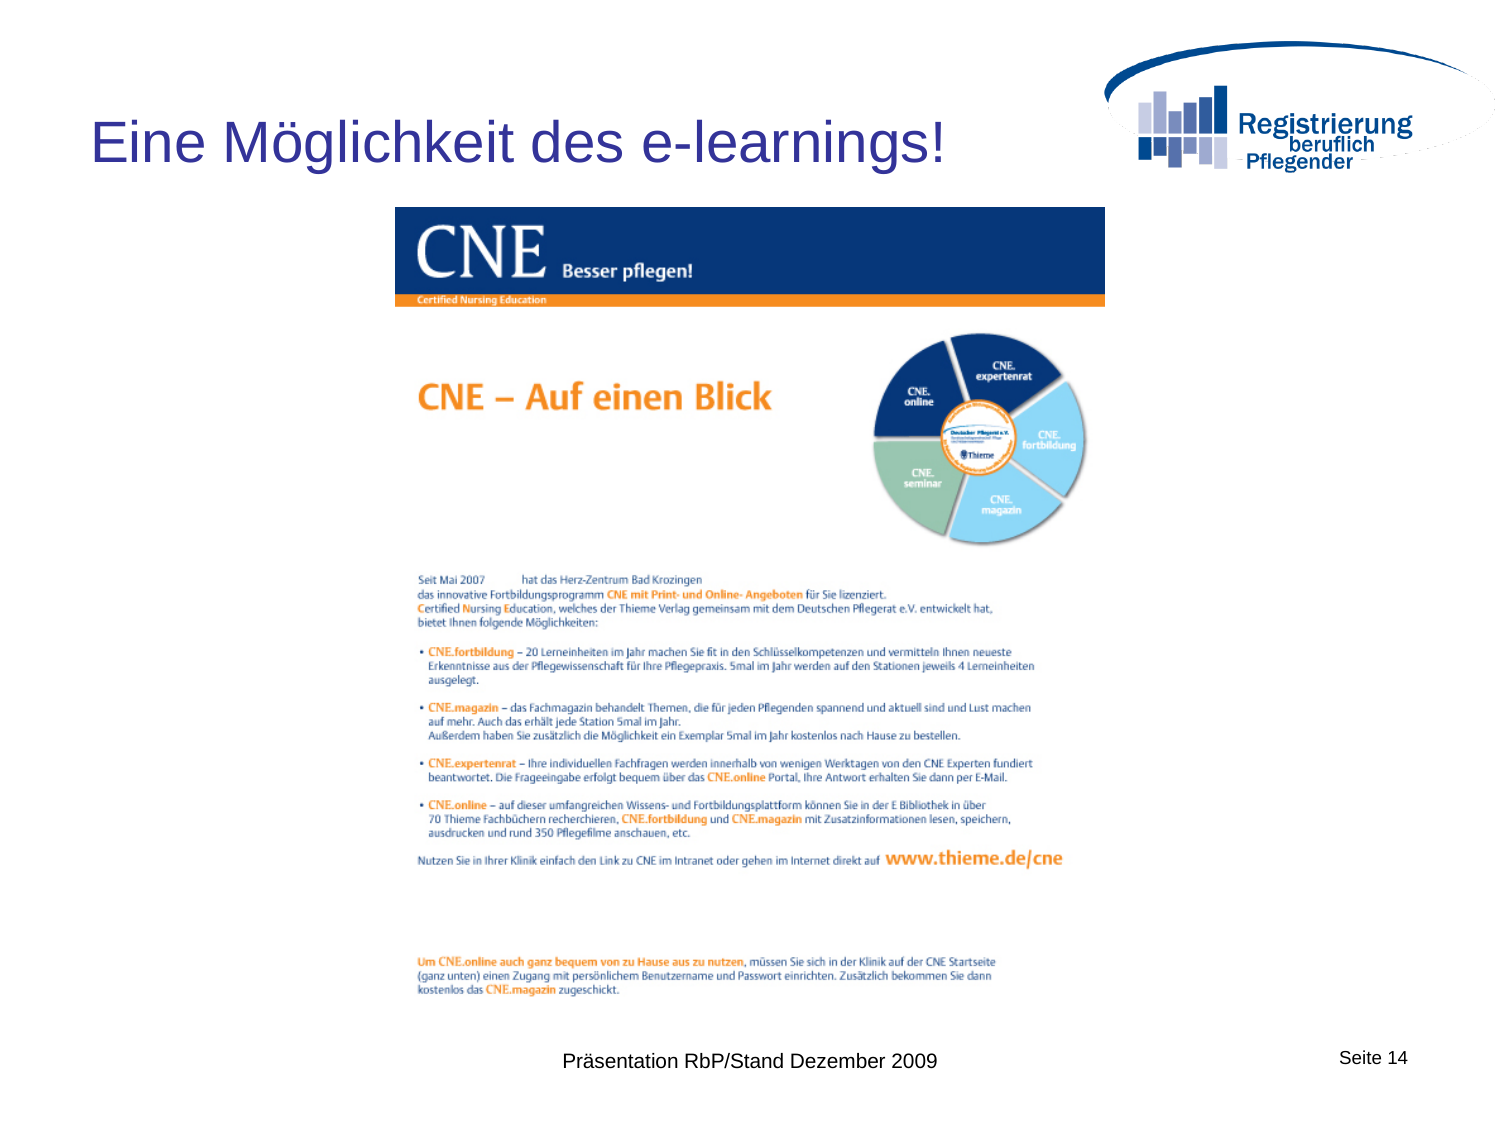

# Eine Möglichkeit des e-learnings!
Präsentation RbP/Stand Dezember 2009